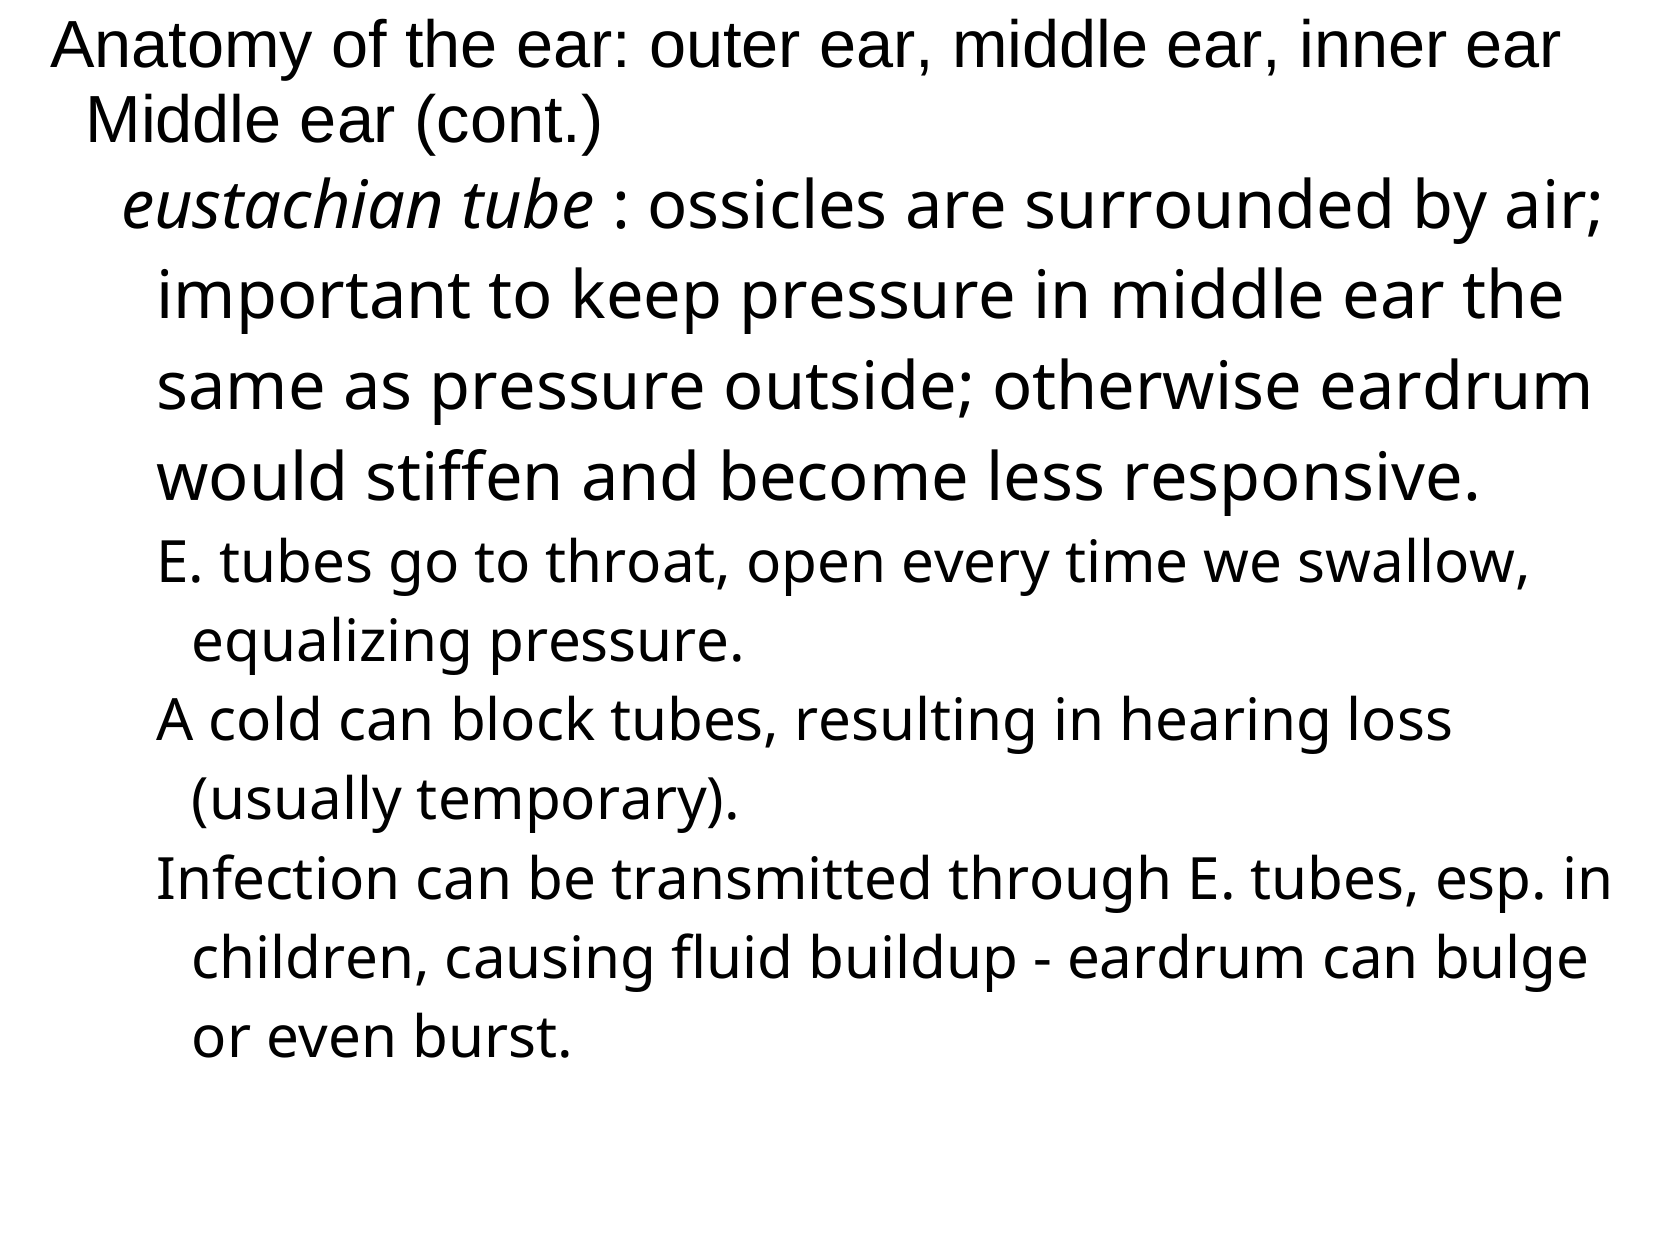

Anatomy of the ear: outer ear, middle ear, inner ear
Middle ear (cont.)
eustachian tube : ossicles are surrounded by air; important to keep pressure in middle ear the same as pressure outside; otherwise eardrum would stiffen and become less responsive.
E. tubes go to throat, open every time we swallow, equalizing pressure.
A cold can block tubes, resulting in hearing loss (usually temporary).
Infection can be transmitted through E. tubes, esp. in children, causing fluid buildup - eardrum can bulge or even burst.